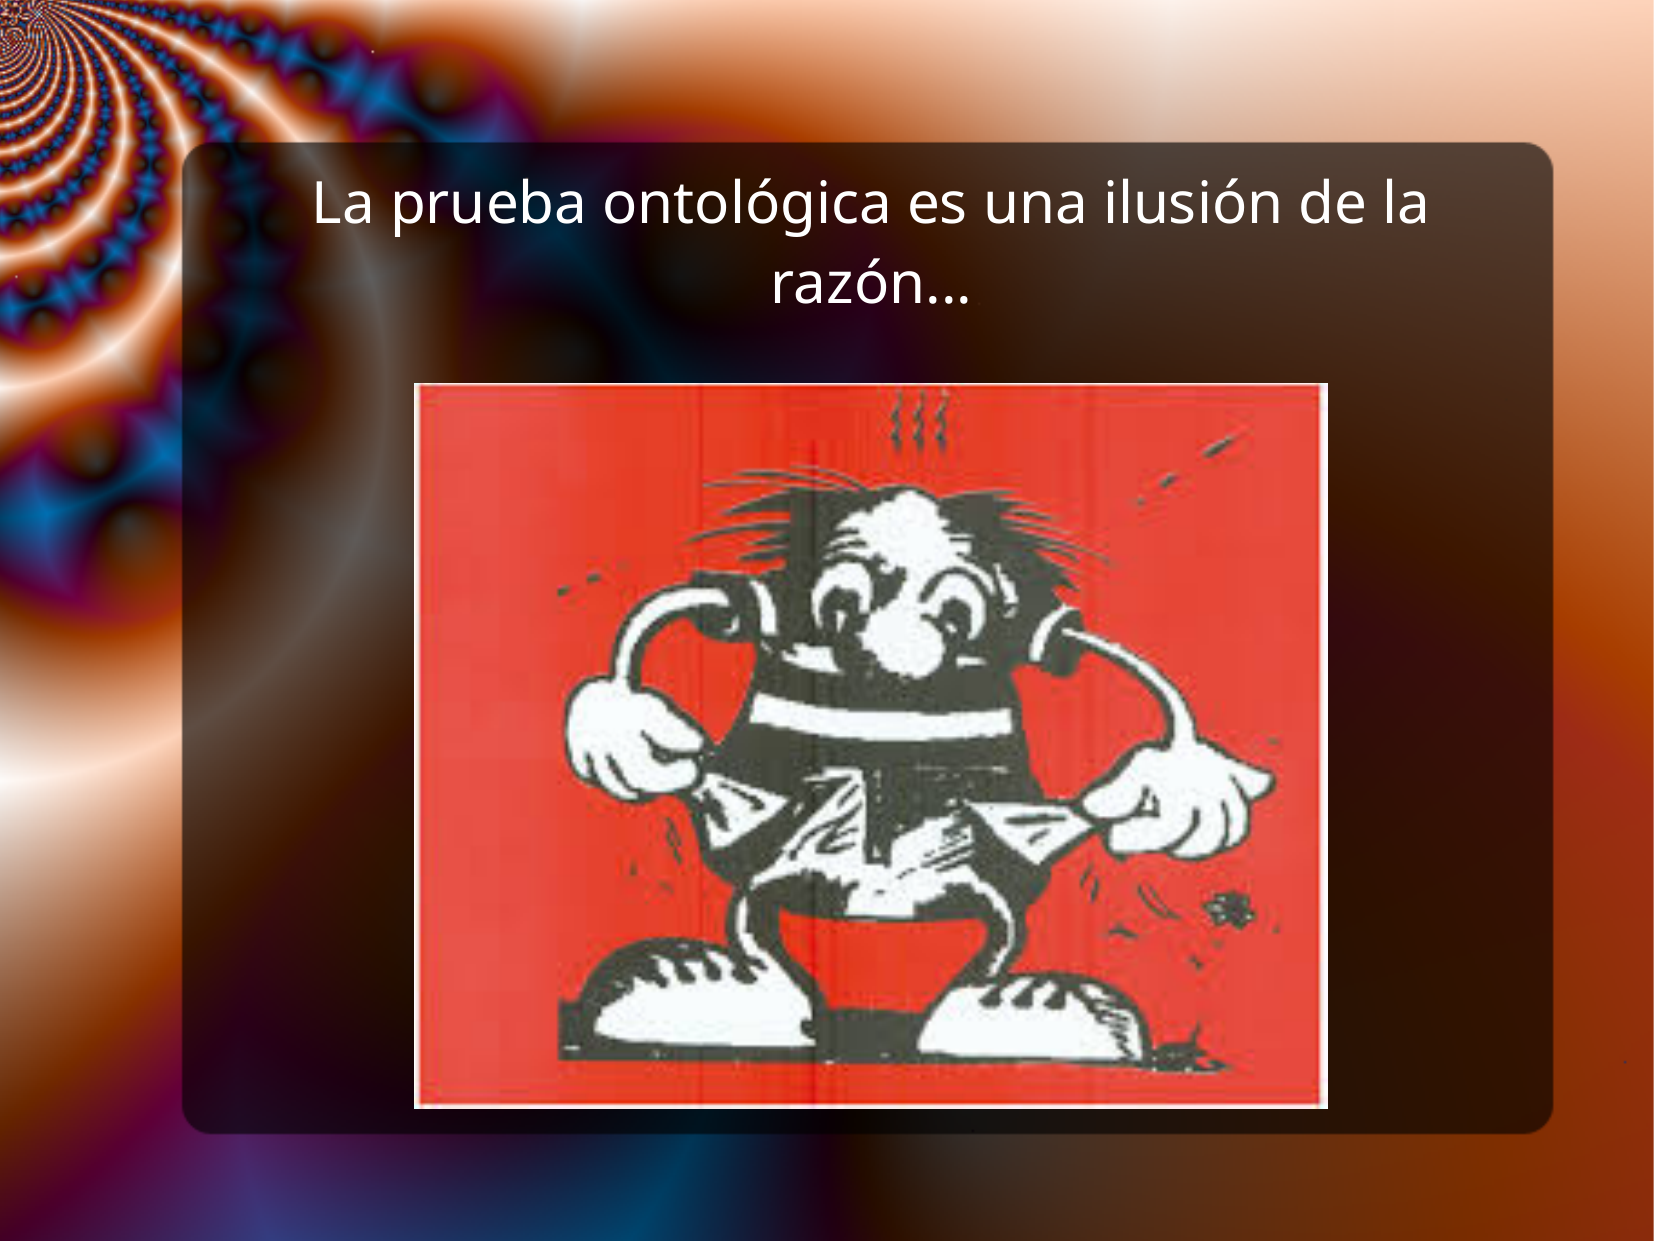

# La prueba ontológica es una ilusión de la razón...